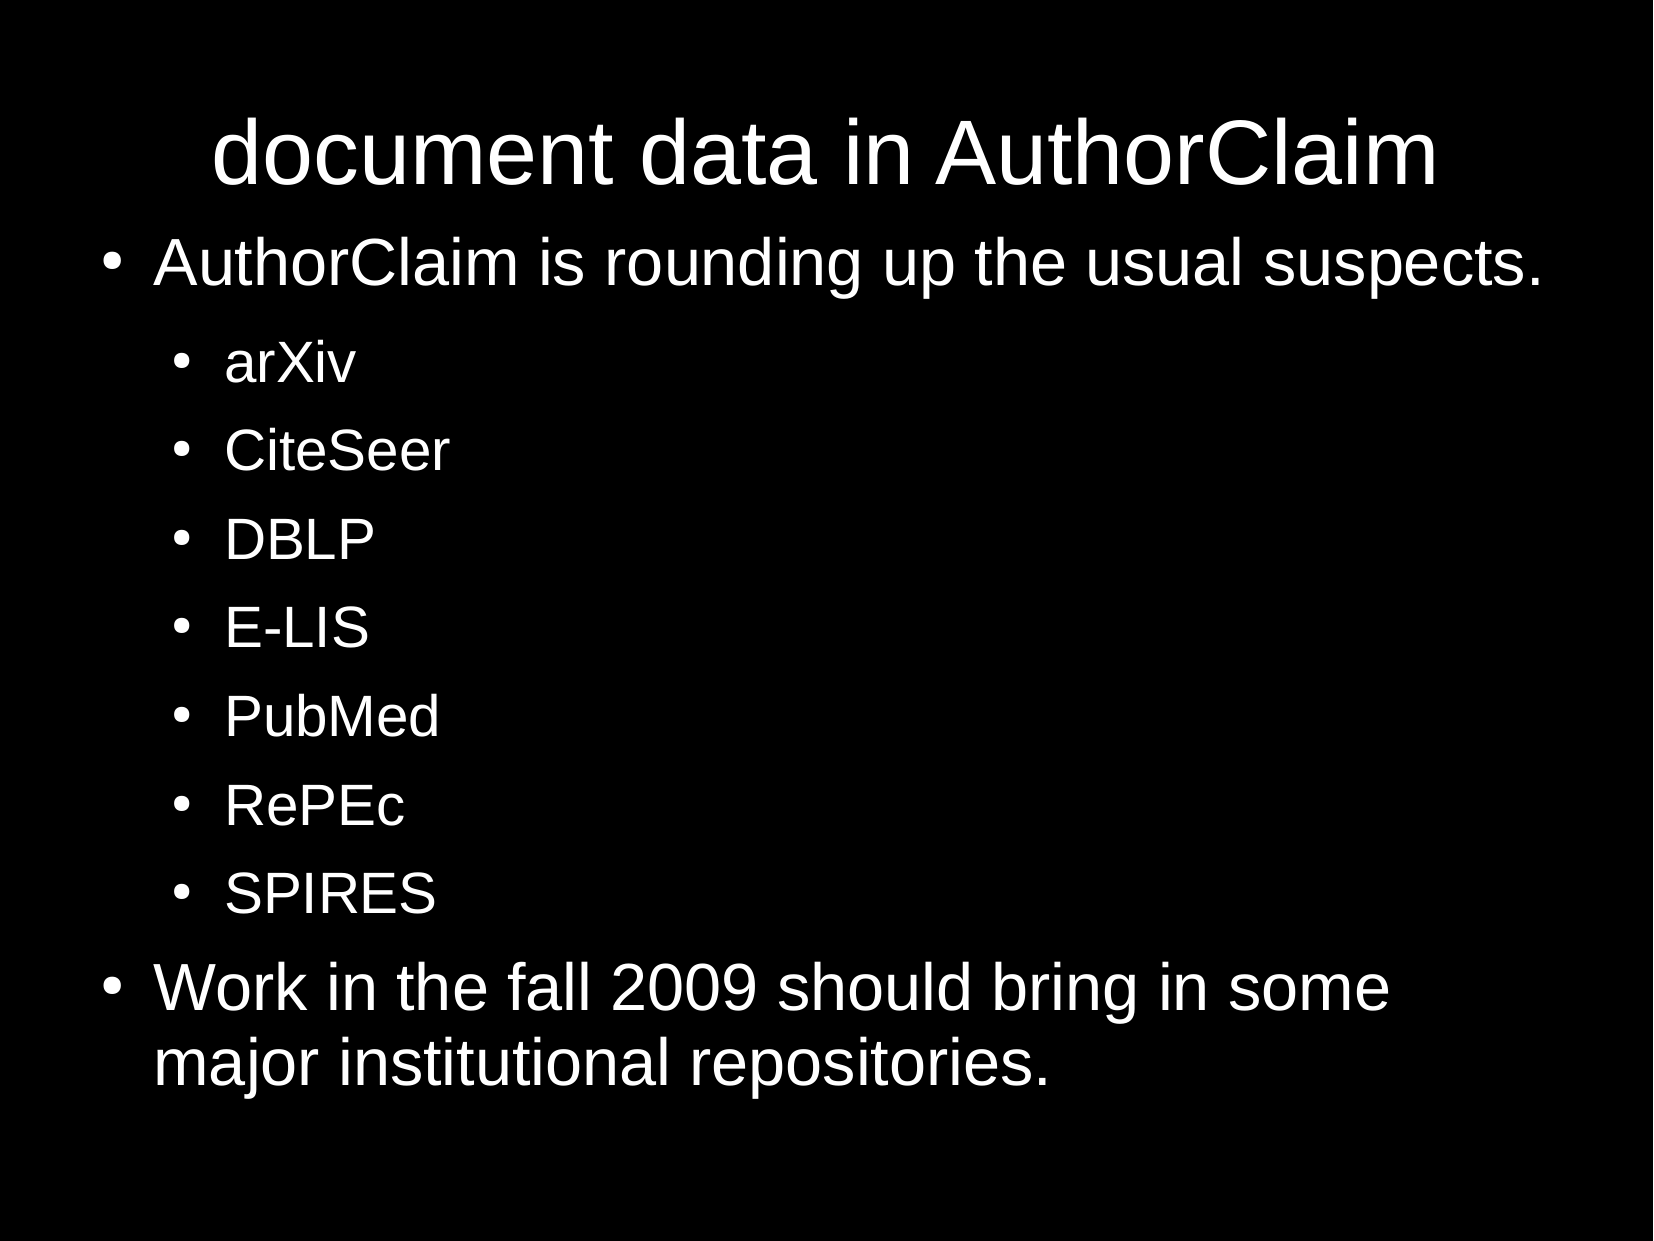

# document data in AuthorClaim
AuthorClaim is rounding up the usual suspects.
arXiv
CiteSeer
DBLP
E-LIS
PubMed
RePEc
SPIRES
Work in the fall 2009 should bring in some major institutional repositories.